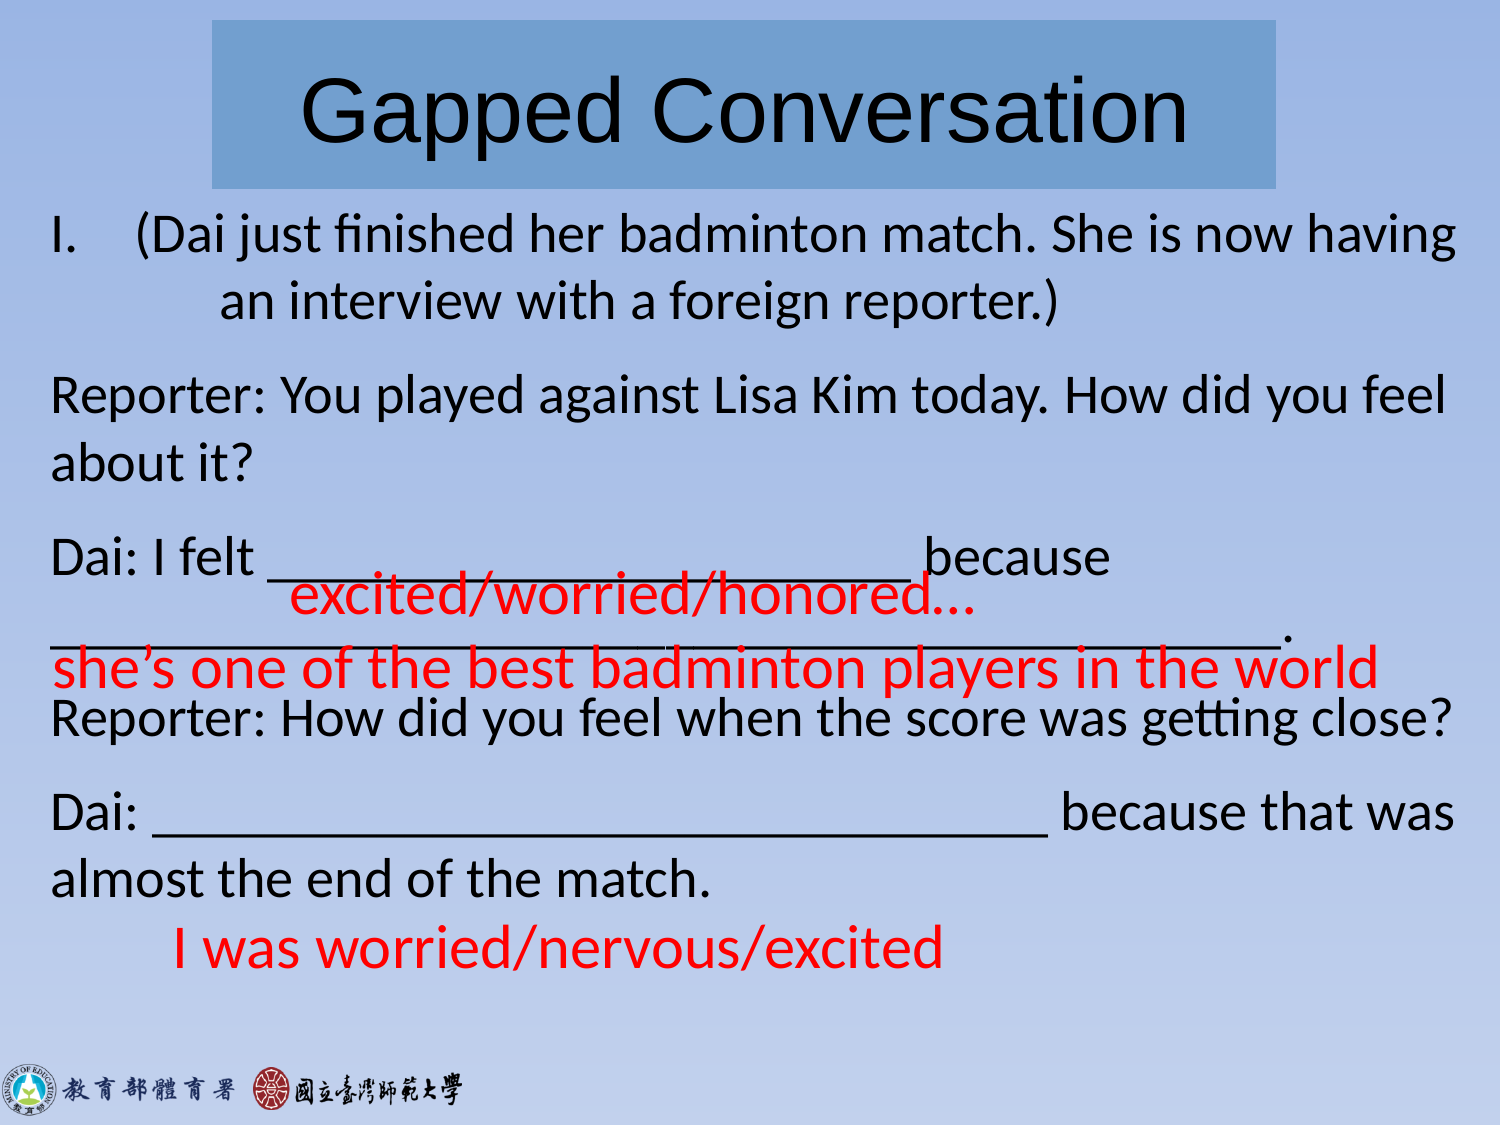

Gapped Conversation
| |
| --- |
# (Dai just finished her badminton match. She is now having an interview with a foreign reporter.)
Reporter: You played against Lisa Kim today. How did you feel about it?
Dai: I felt _______________________ because ____________________________________________.
Reporter: How did you feel when the score was getting close?
Dai: ________________________________ because that was almost the end of the match.
excited/worried/honored…
she’s one of the best badminton players in the world
I was worried/nervous/excited